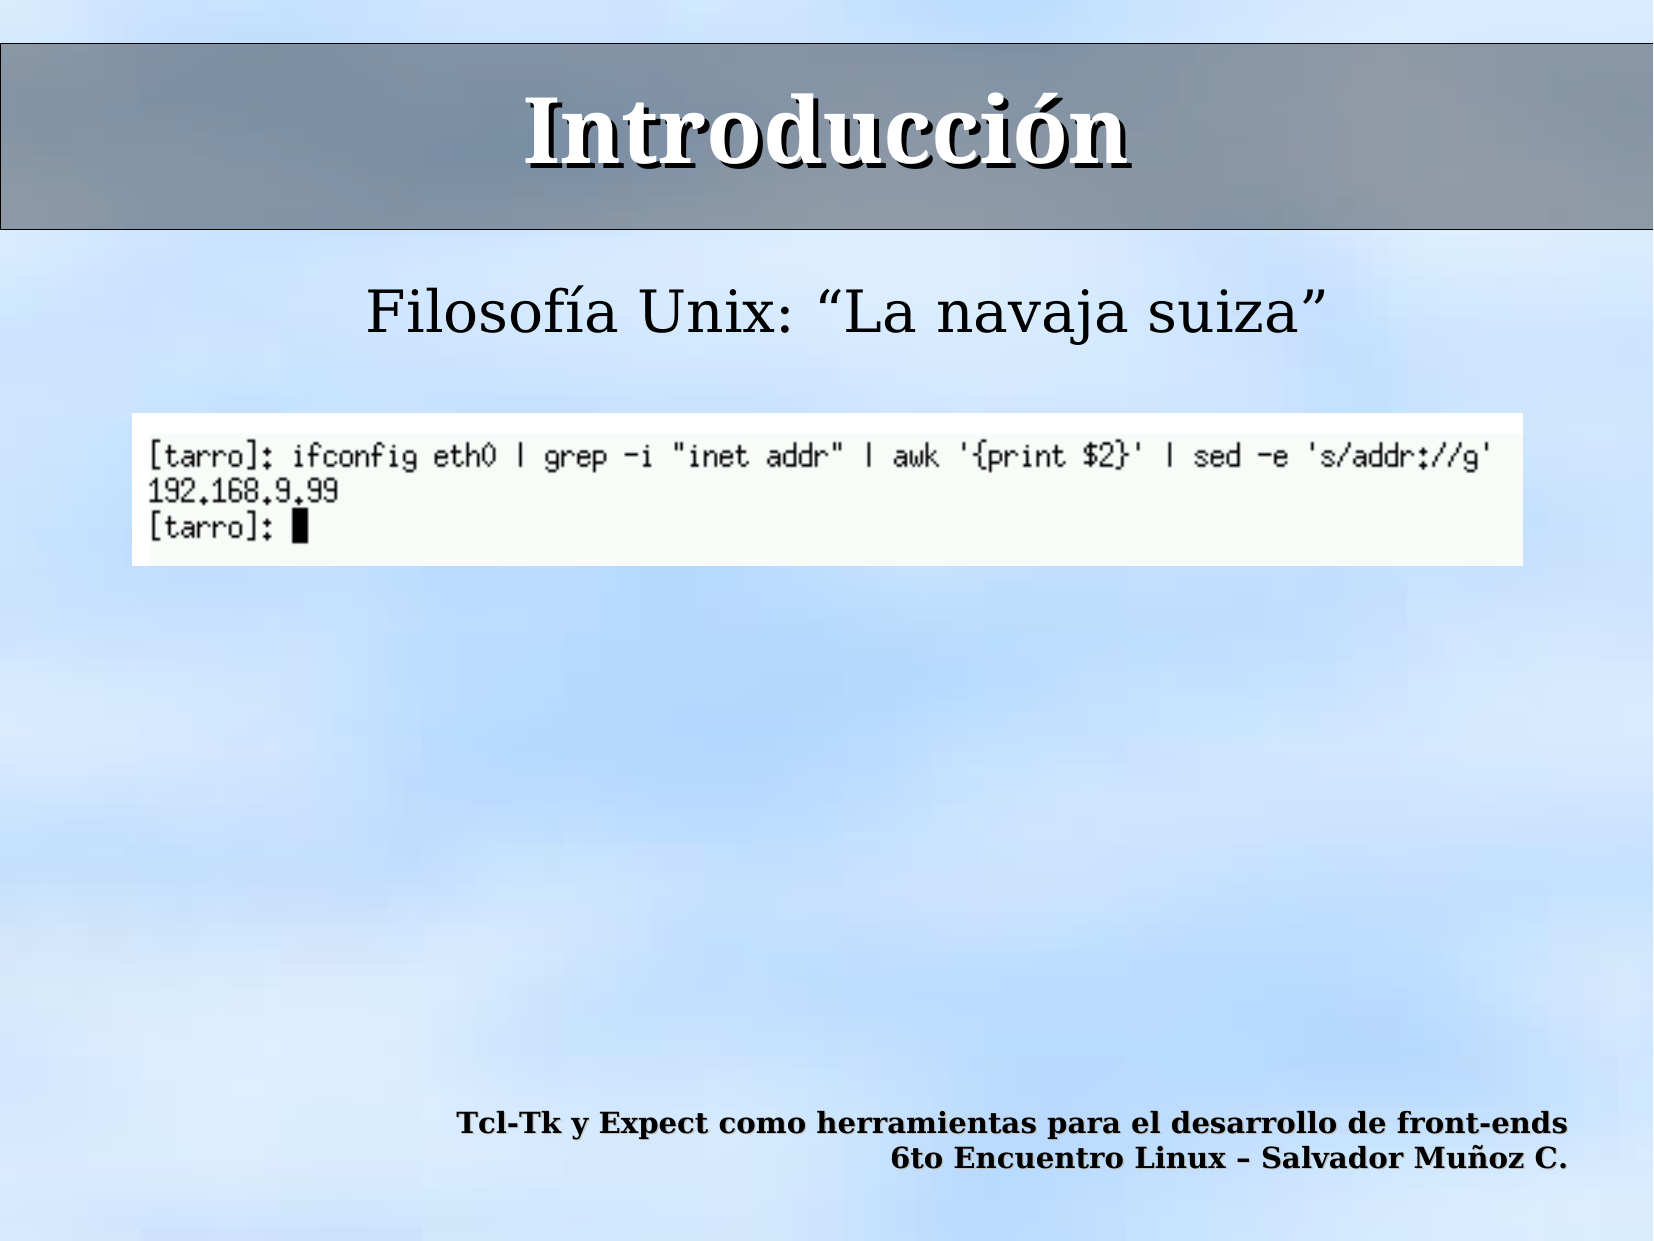

Introducción
# Filosofía Unix: “La navaja suiza”
Sysadmin : flojo? (programador)
Reinventar la rueda para entornos gráficos?
Aprovechar herramientas existentes
Una alternativa: desarrollo de un front-end
Tcl-Tk y Expect como herramientas para el desarrollo de front-ends
6to Encuentro Linux – Salvador Muñoz C.